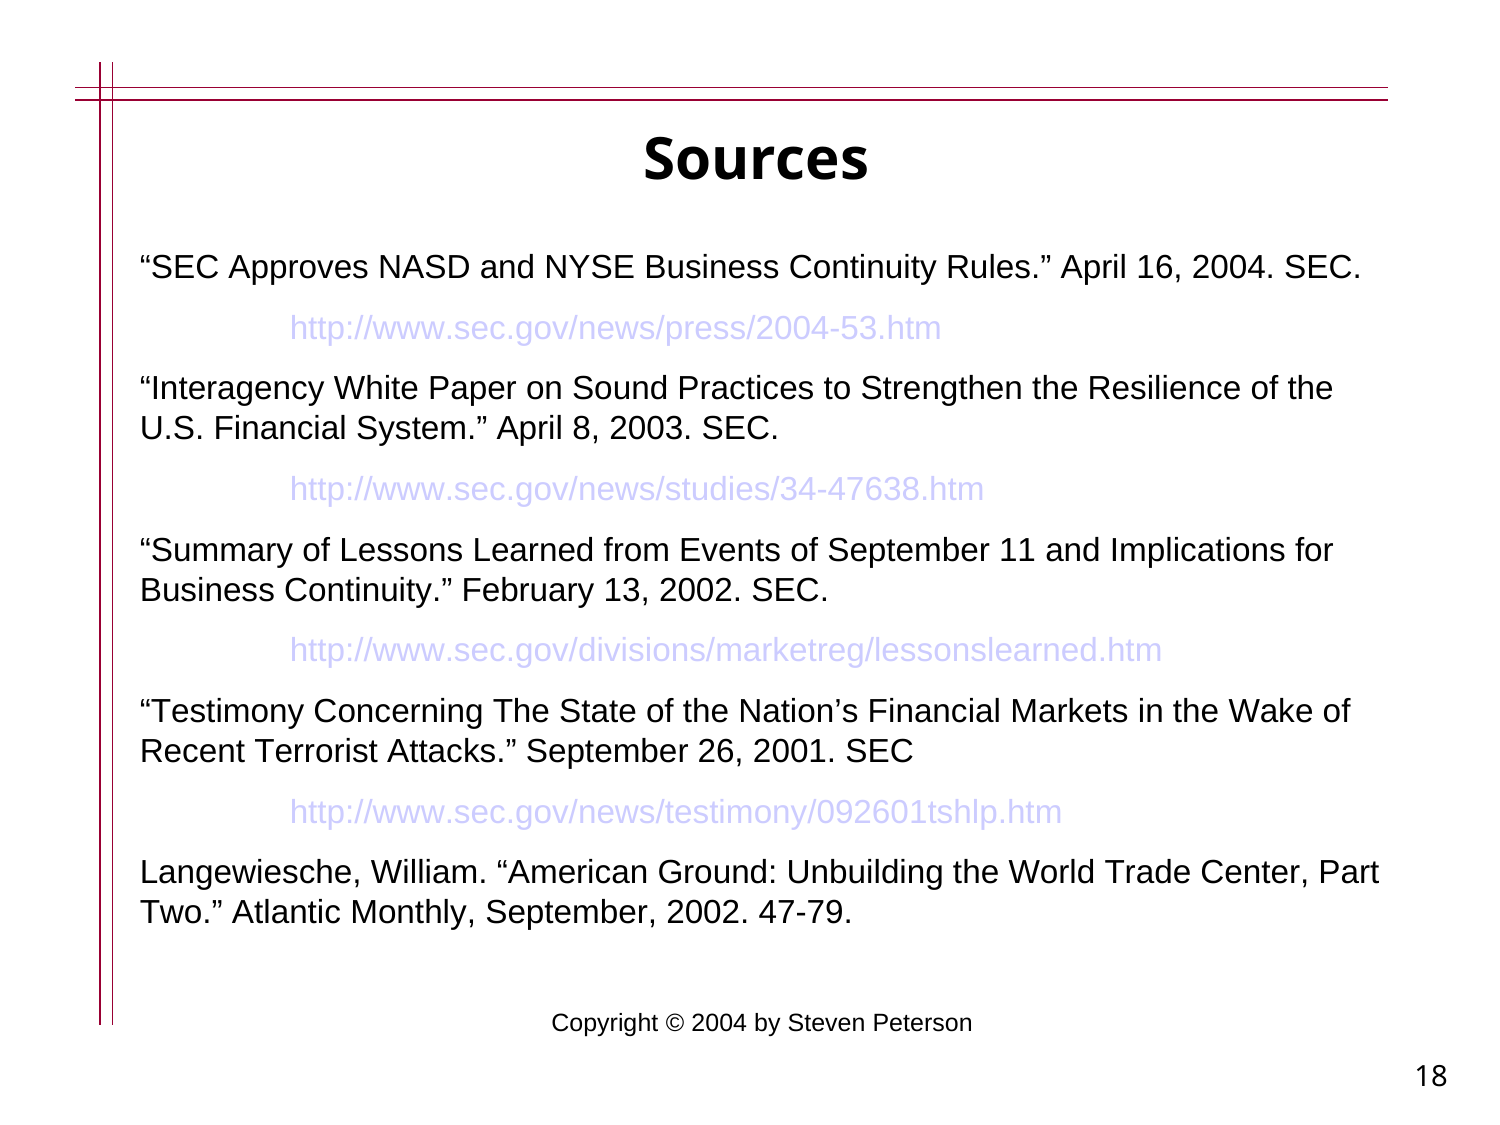

# Sources
“SEC Approves NASD and NYSE Business Continuity Rules.” April 16, 2004. SEC.
	http://www.sec.gov/news/press/2004-53.htm
“Interagency White Paper on Sound Practices to Strengthen the Resilience of the U.S. Financial System.” April 8, 2003. SEC.
	http://www.sec.gov/news/studies/34-47638.htm
“Summary of Lessons Learned from Events of September 11 and Implications for Business Continuity.” February 13, 2002. SEC.
	http://www.sec.gov/divisions/marketreg/lessonslearned.htm
“Testimony Concerning The State of the Nation’s Financial Markets in the Wake of Recent Terrorist Attacks.” September 26, 2001. SEC
	http://www.sec.gov/news/testimony/092601tshlp.htm
Langewiesche, William. “American Ground: Unbuilding the World Trade Center, Part Two.” Atlantic Monthly, September, 2002. 47-79.
Copyright © 2004 by Steven Peterson
18